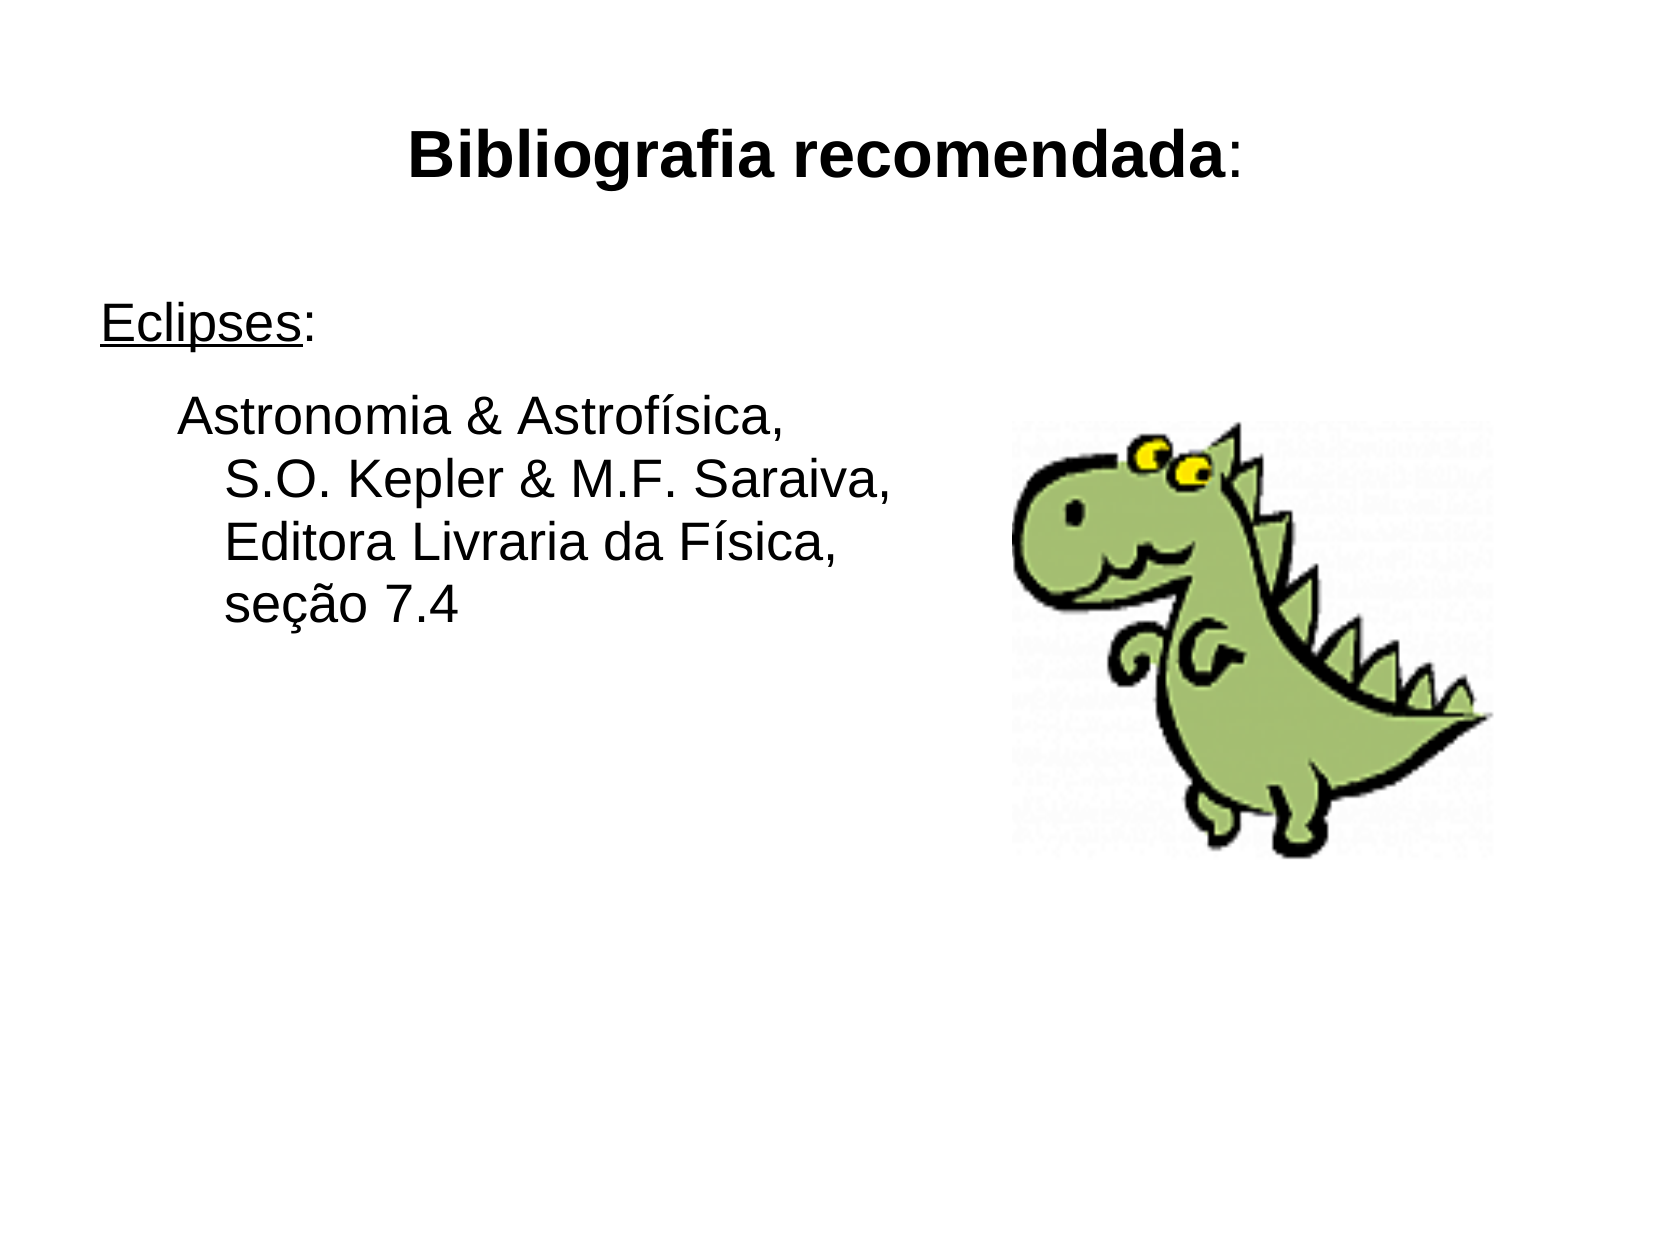

# Bibliografia recomendada:
Eclipses:
Astronomia & Astrofísica, S.O. Kepler & M.F. Saraiva, Editora Livraria da Física, seção 7.4